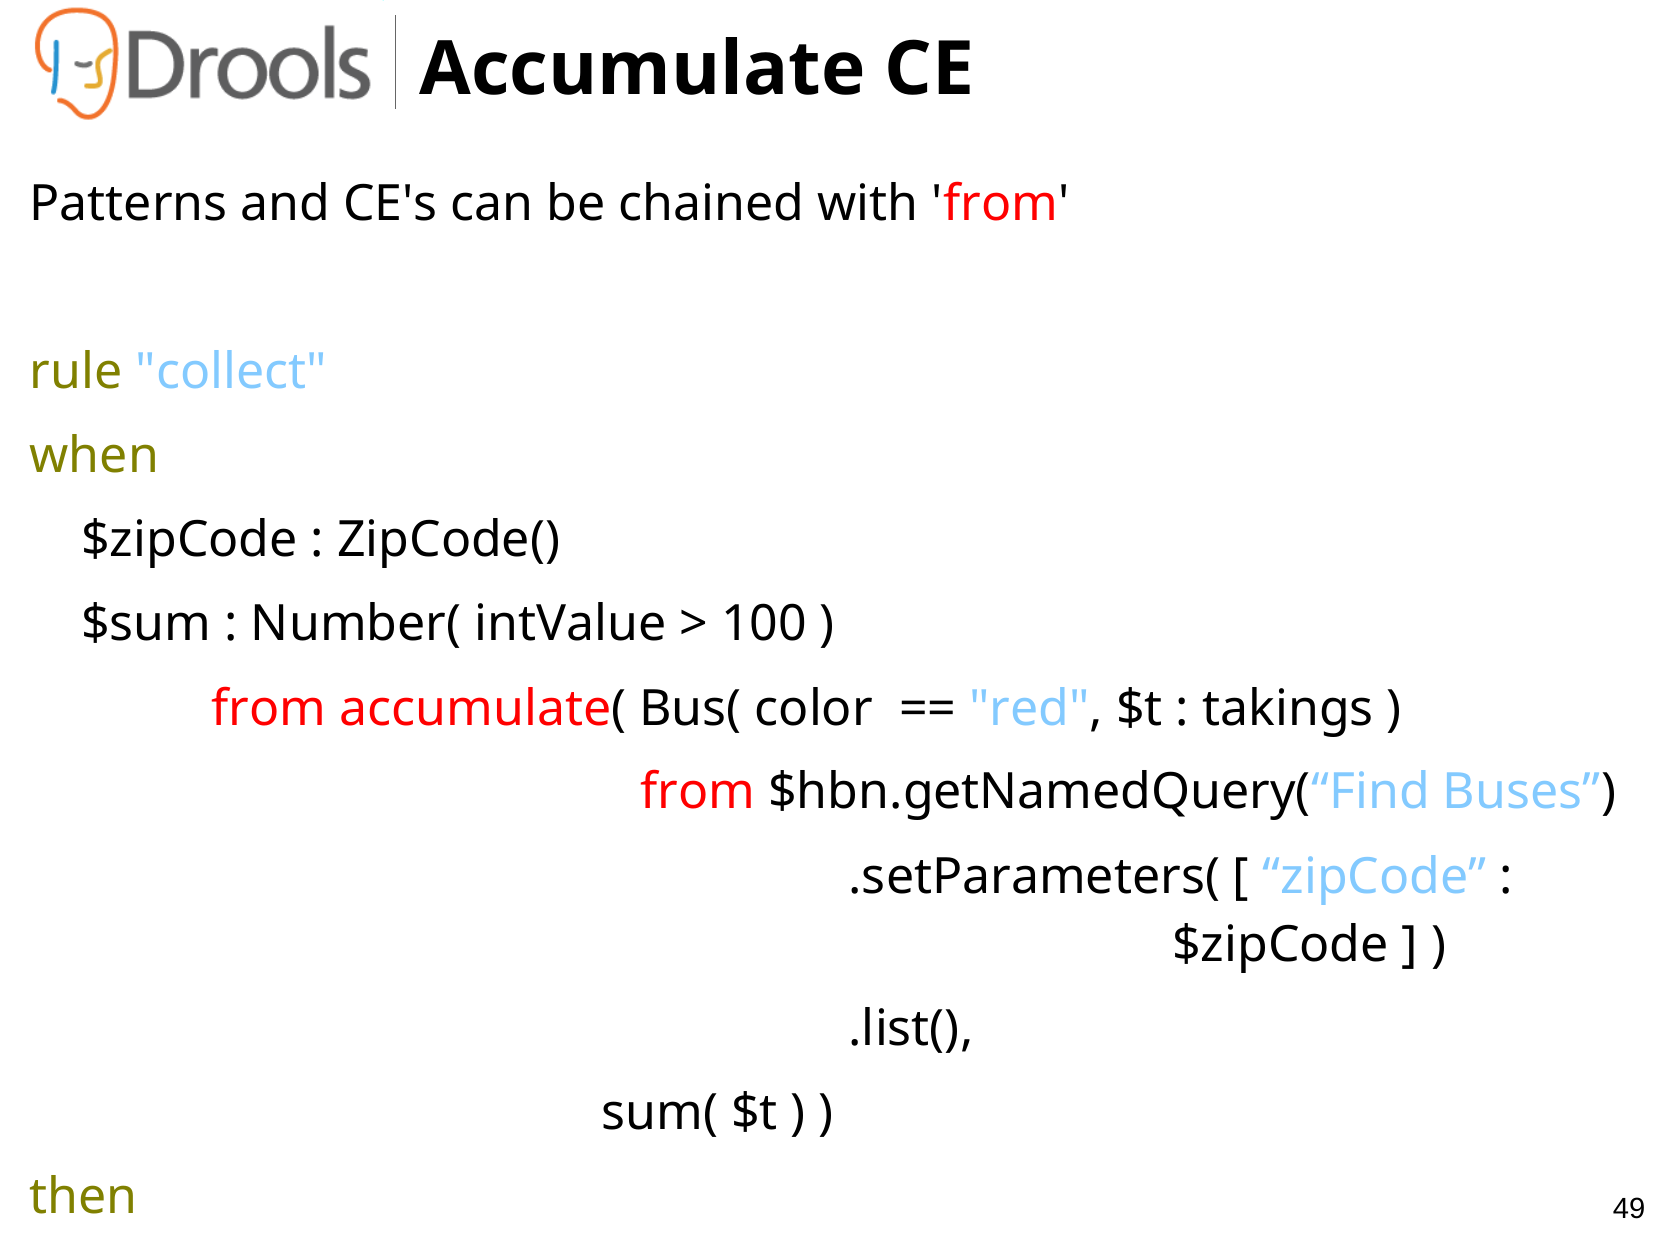

# Accumulate CE
Patterns and CE's can be chained with 'from'
rule "collect"
when
 $zipCode : ZipCode()
 $sum : Number( intValue > 100 )
 from accumulate( Bus( color == "red", $t : takings )
 from $hbn.getNamedQuery(“Find Buses”)
 .setParameters( [ “zipCode” : $zipCode ] )
 .list(),
 sum( $t ) )
then
 print "sum is “ + $sum;
end